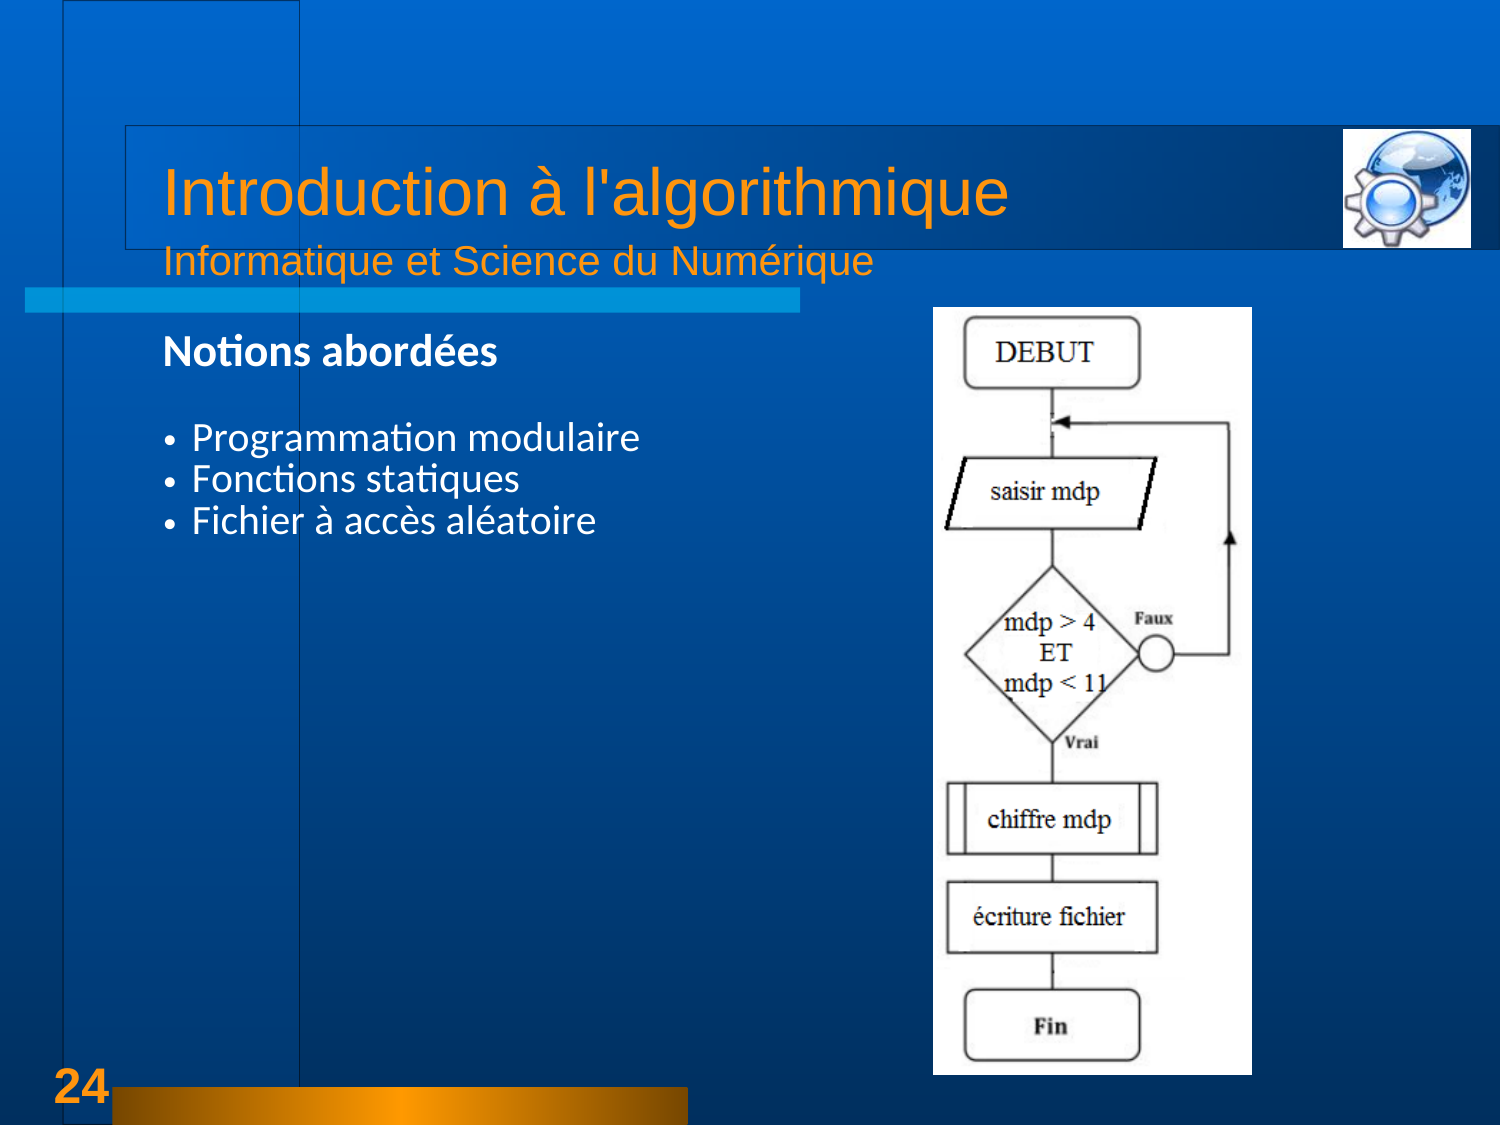

Notions abordées
Programmation modulaire
Fonctions statiques
Fichier à accès aléatoire